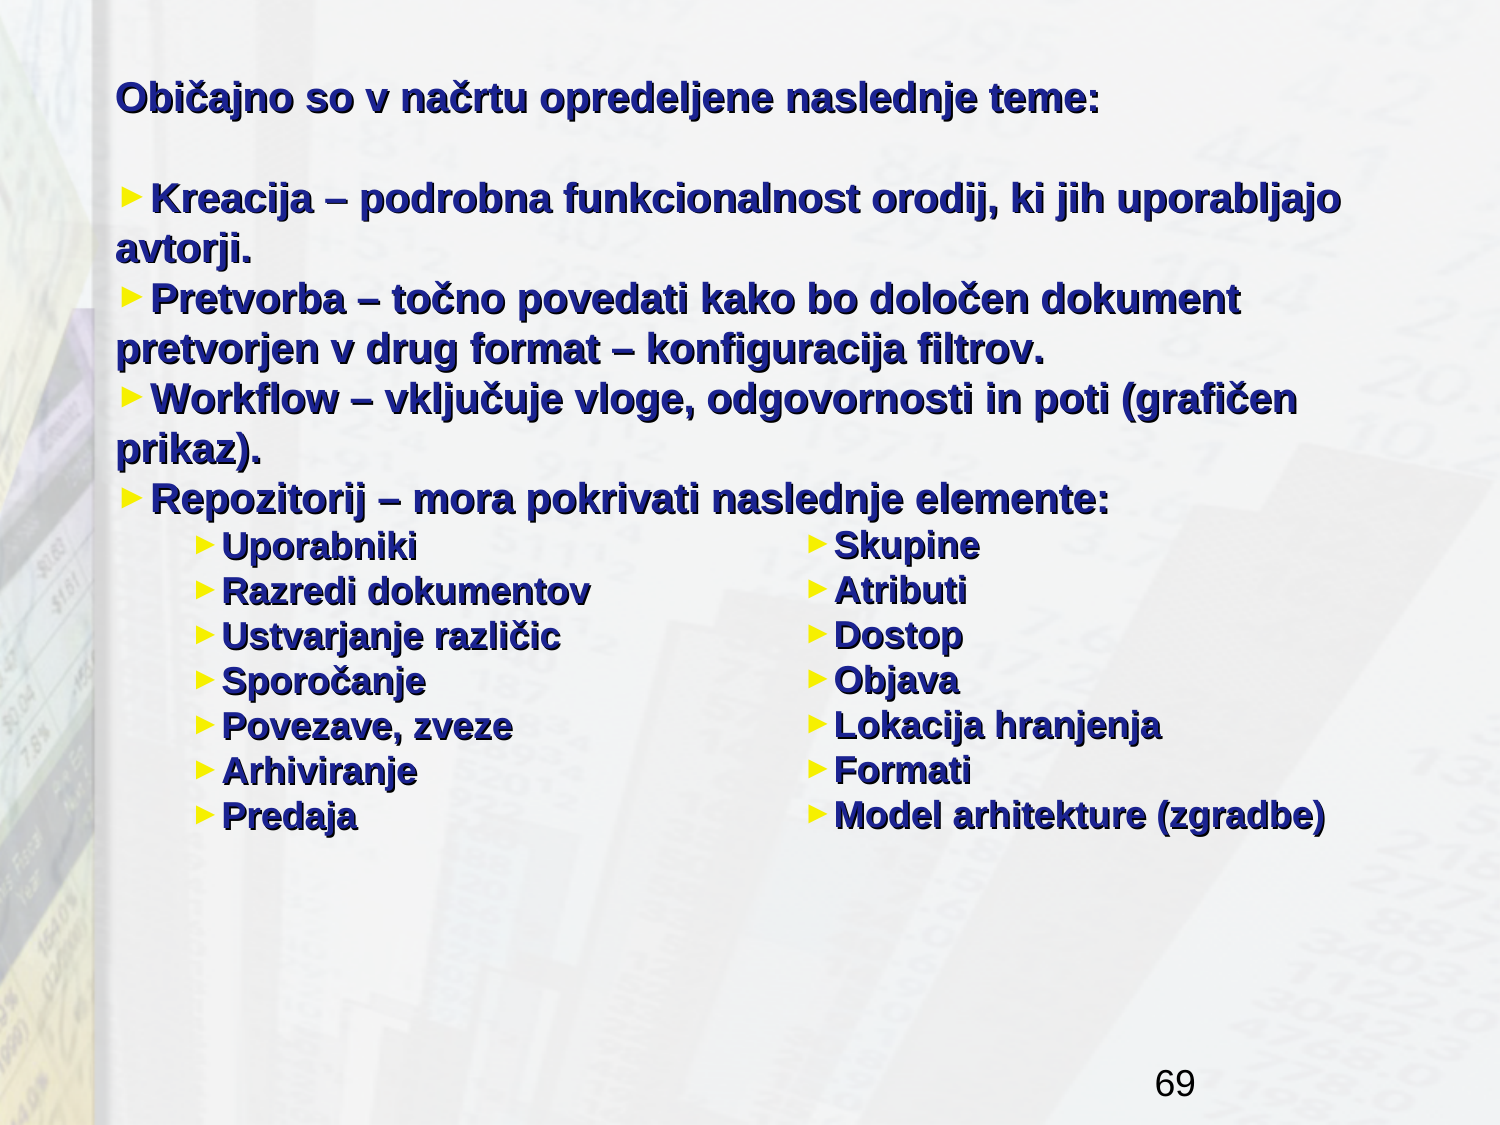

# Običajno so v načrtu opredeljene naslednje teme:
Kreacija – podrobna funkcionalnost orodij, ki jih uporabljajo avtorji.
Pretvorba – točno povedati kako bo določen dokument pretvorjen v drug format – konfiguracija filtrov.
Workflow – vključuje vloge, odgovornosti in poti (grafičen prikaz).
Repozitorij – mora pokrivati naslednje elemente:
Uporabniki
Razredi dokumentov
Ustvarjanje različic
Sporočanje
Povezave, zveze
Arhiviranje
Predaja
Skupine
Atributi
Dostop
Objava
Lokacija hranjenja
Formati
Model arhitekture (zgradbe)
69